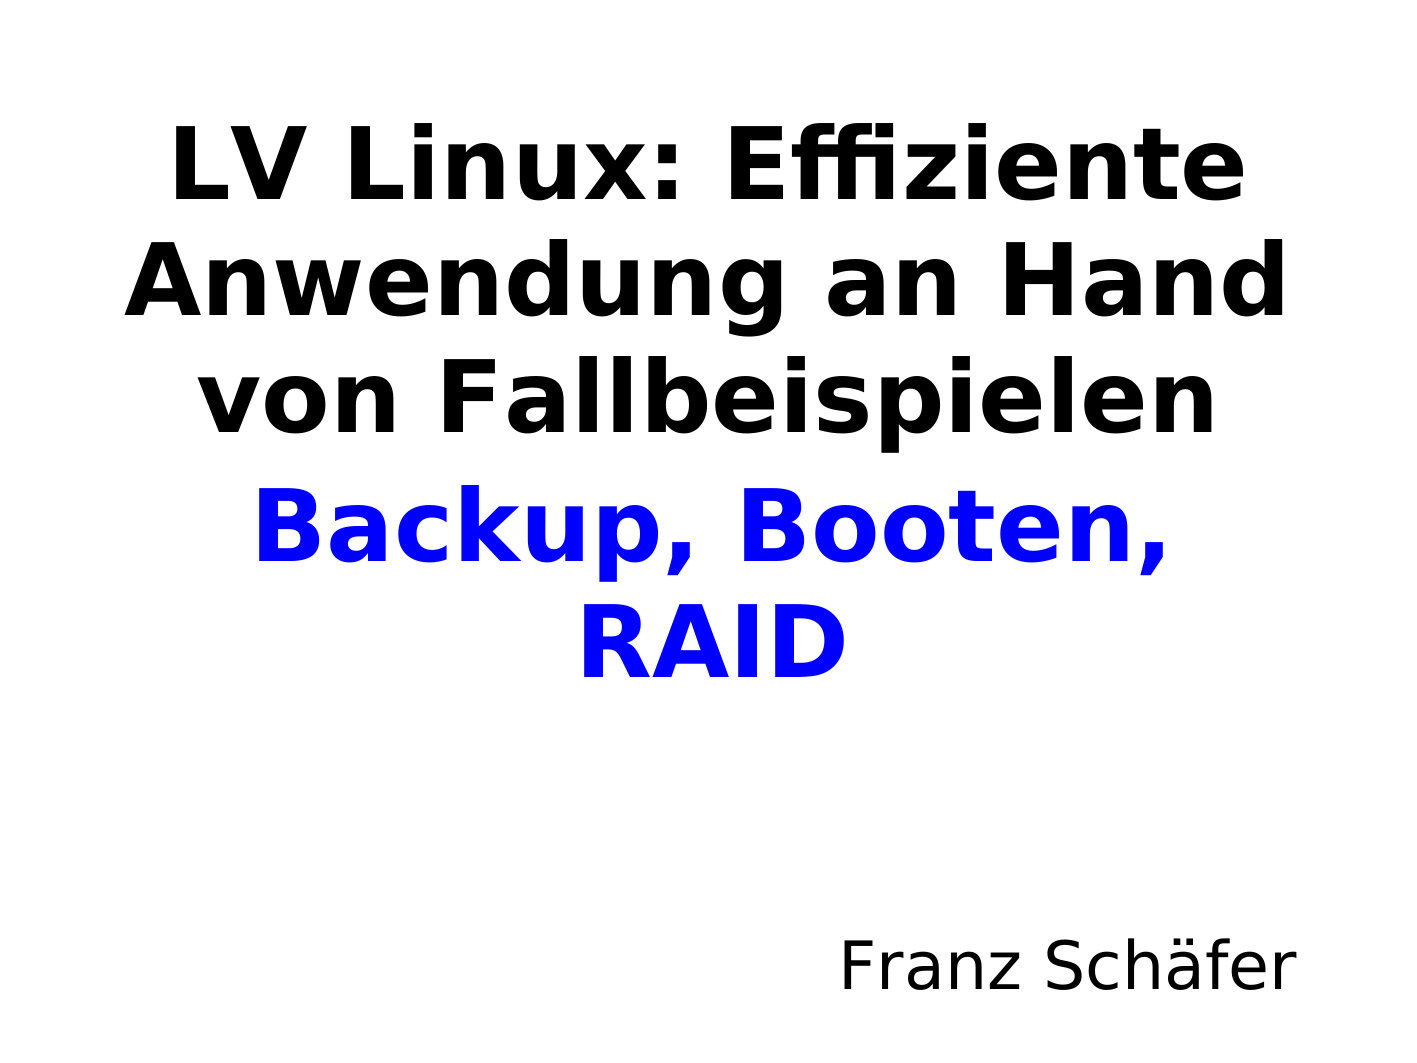

# LV Linux: Effiziente Anwendung an Hand von Fallbeispielen
Backup, Booten, RAID
Franz Schäfer